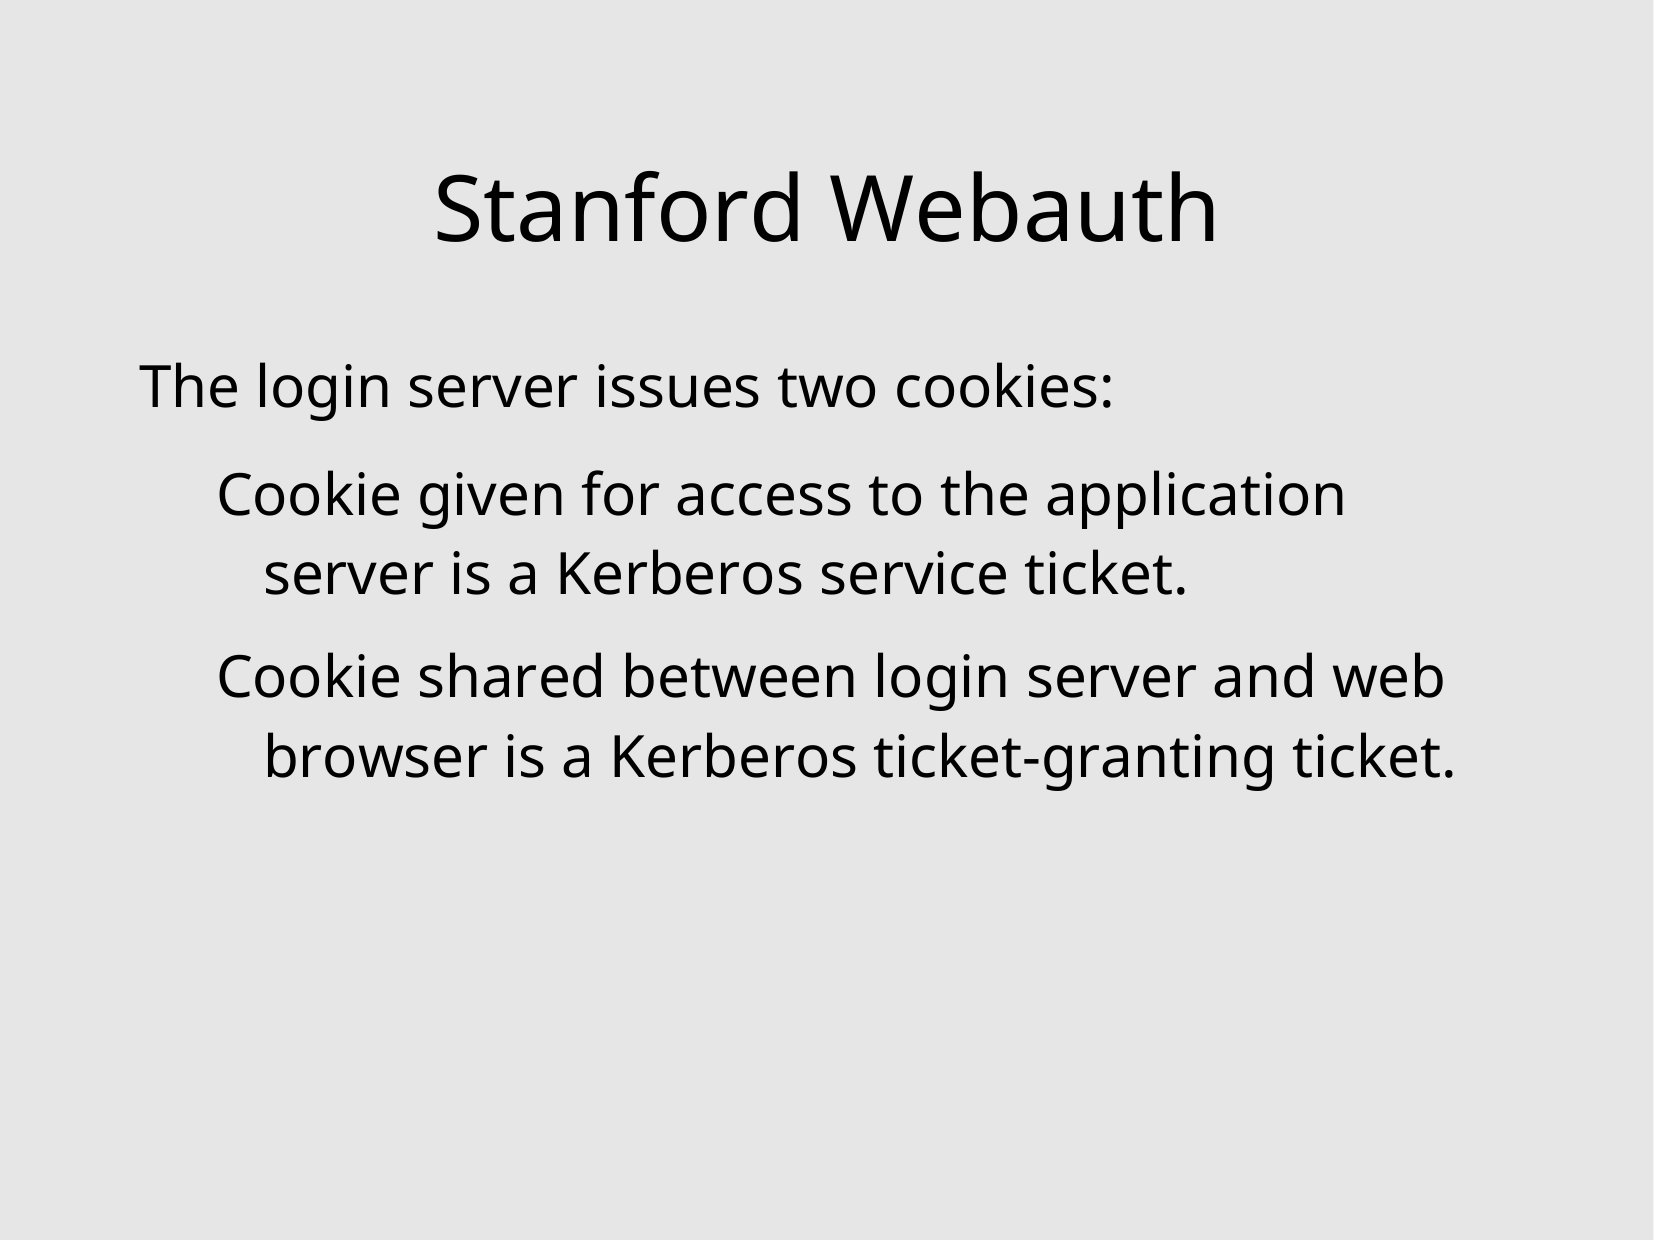

# Stanford Webauth
The login server issues two cookies:
Cookie given for access to the application server is a Kerberos service ticket.
Cookie shared between login server and web browser is a Kerberos ticket-granting ticket.